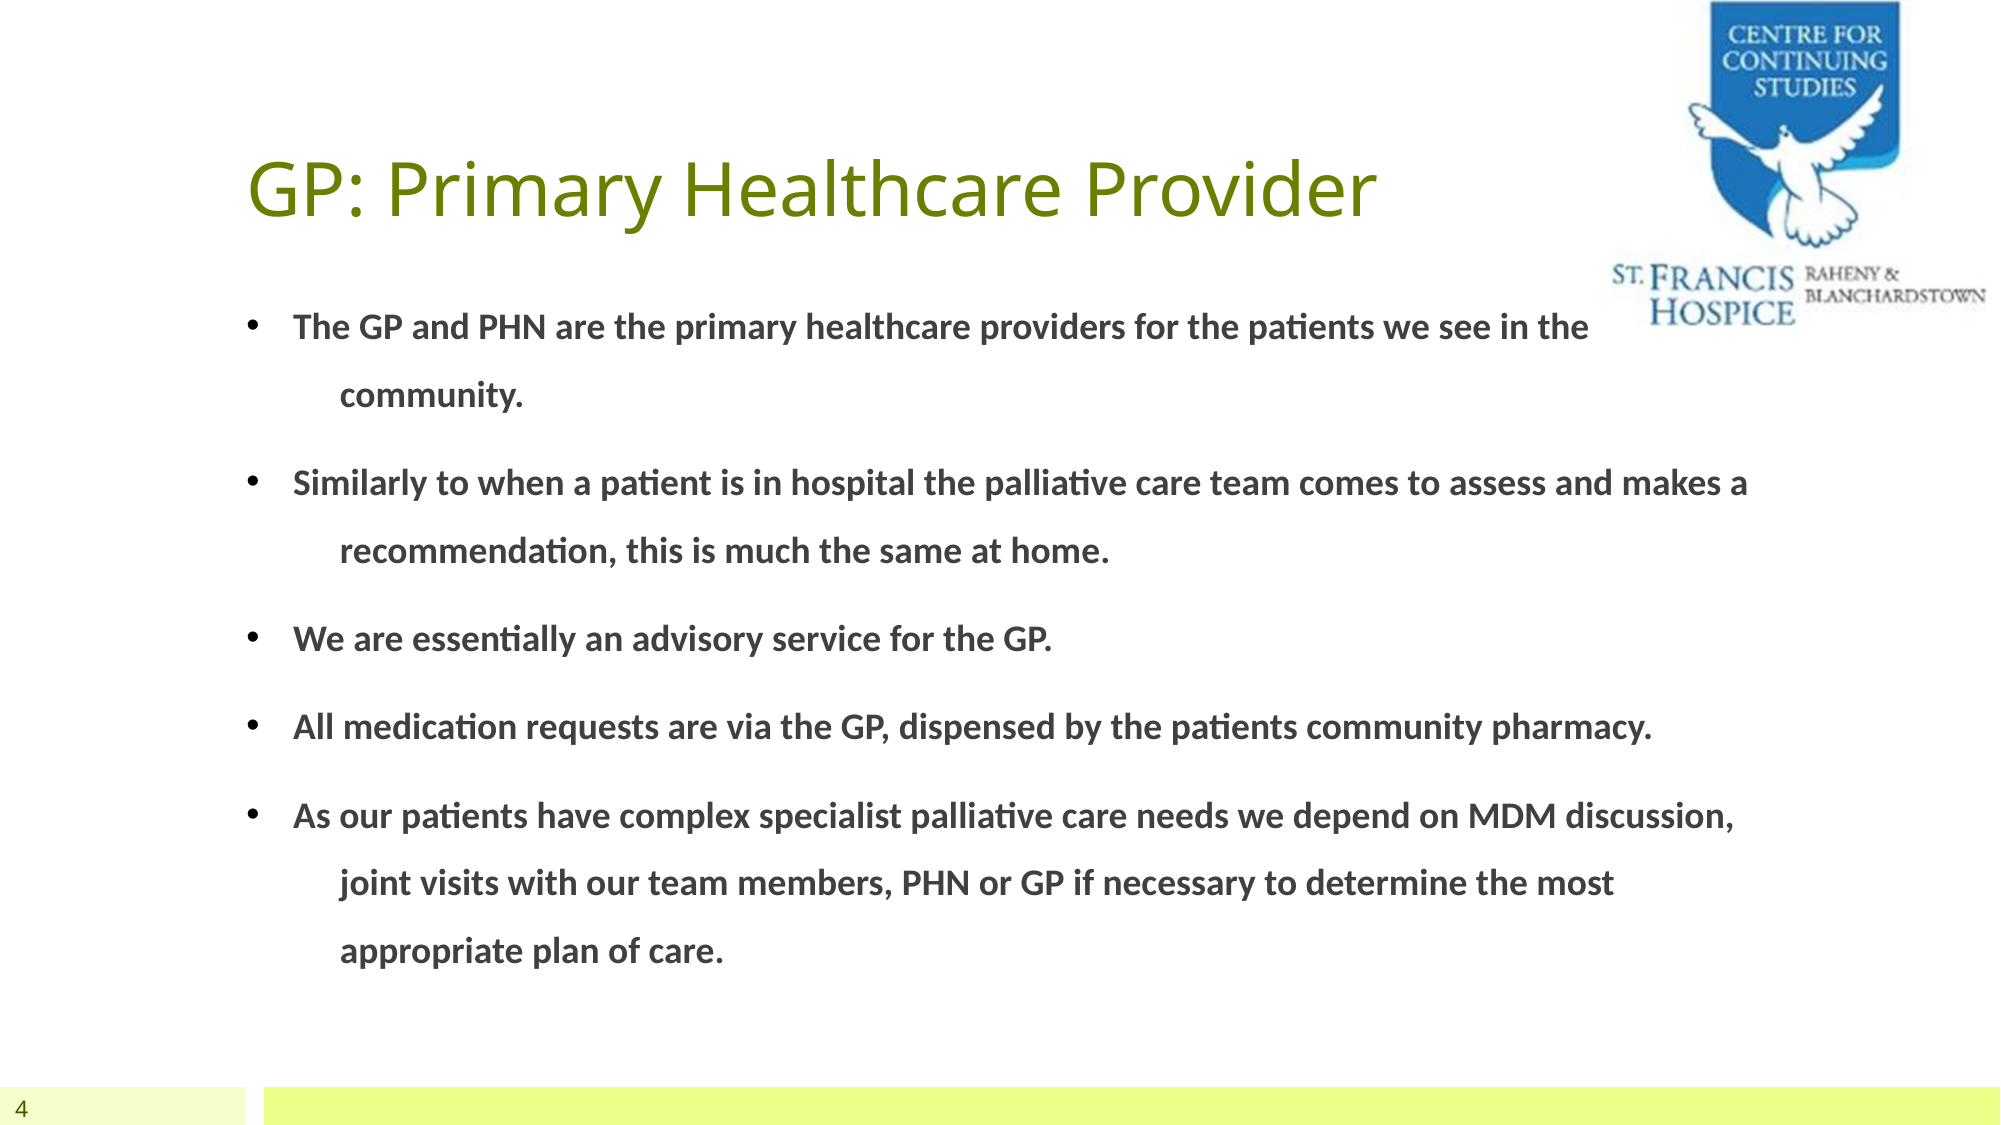

# GP: Primary Healthcare Provider
The GP and PHN are the primary healthcare providers for the patients we see in the community.
Similarly to when a patient is in hospital the palliative care team comes to assess and makes a recommendation, this is much the same at home.
We are essentially an advisory service for the GP.
All medication requests are via the GP, dispensed by the patients community pharmacy.
As our patients have complex specialist palliative care needs we depend on MDM discussion, joint visits with our team members, PHN or GP if necessary to determine the most appropriate plan of care.